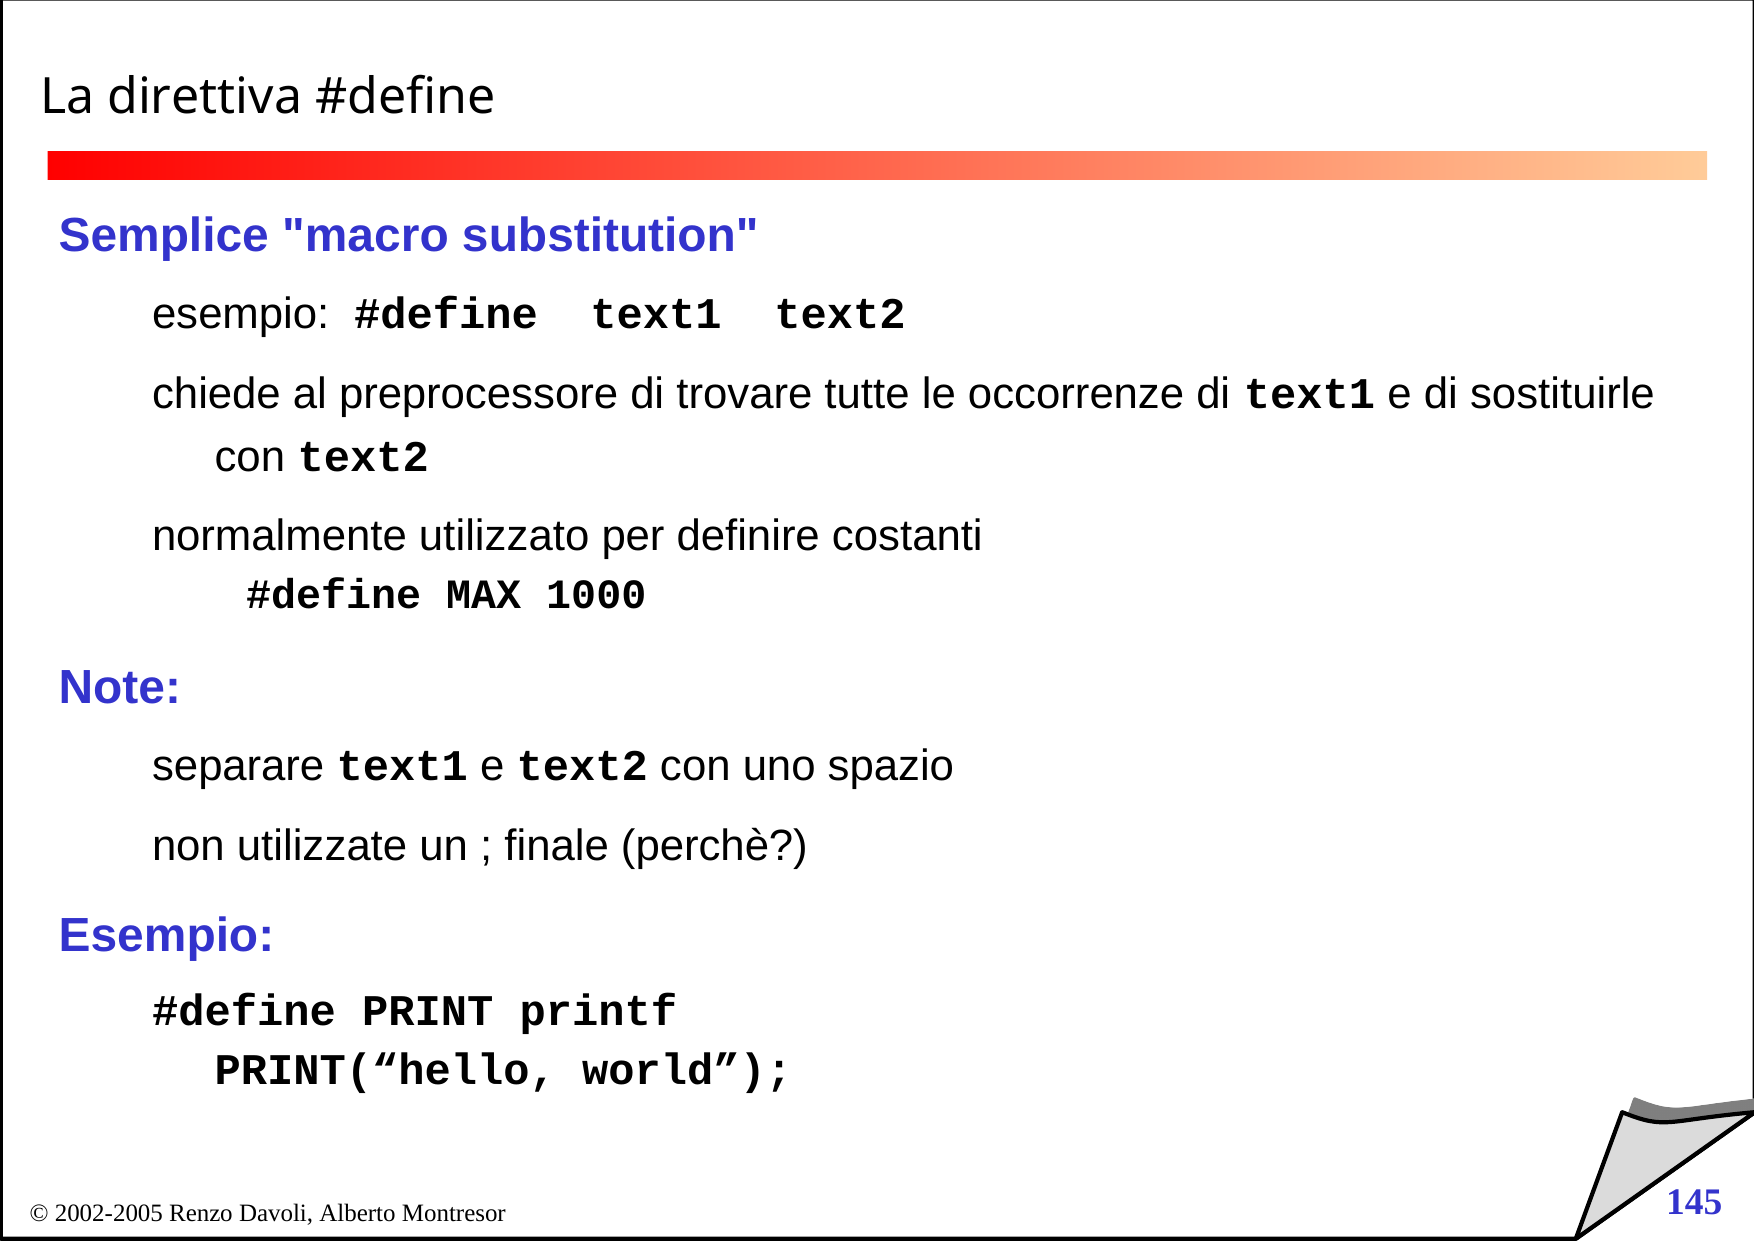

# La direttiva #define
Semplice "macro substitution"
esempio: #define text1 text2
chiede al preprocessore di trovare tutte le occorrenze di text1 e di sostituirle con text2
normalmente utilizzato per definire costanti
#define MAX 1000
Note:
separare text1 e text2 con uno spazio
non utilizzate un ; finale (perchè?)
Esempio:
#define PRINT printf
PRINT(“hello, world”);